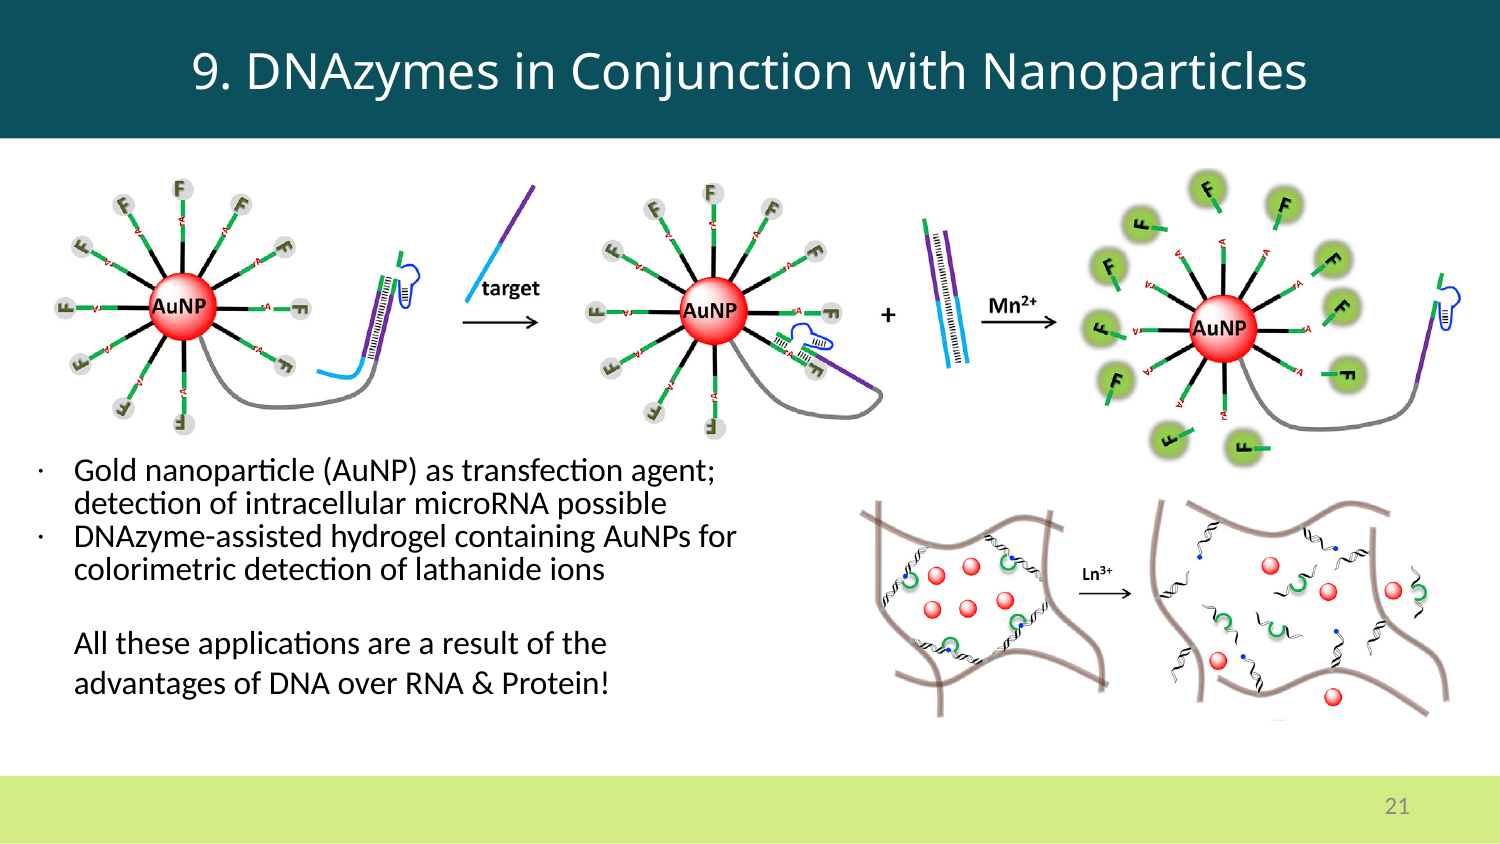

9. DNAzymes in Conjunction with Nanoparticles
Gold nanoparticle (AuNP) as transfection agent; detection of intracellular microRNA possible
DNAzyme-assisted hydrogel containing AuNPs for colorimetric detection of lathanide ions
All these applications are a result of the advantages of DNA over RNA & Protein!